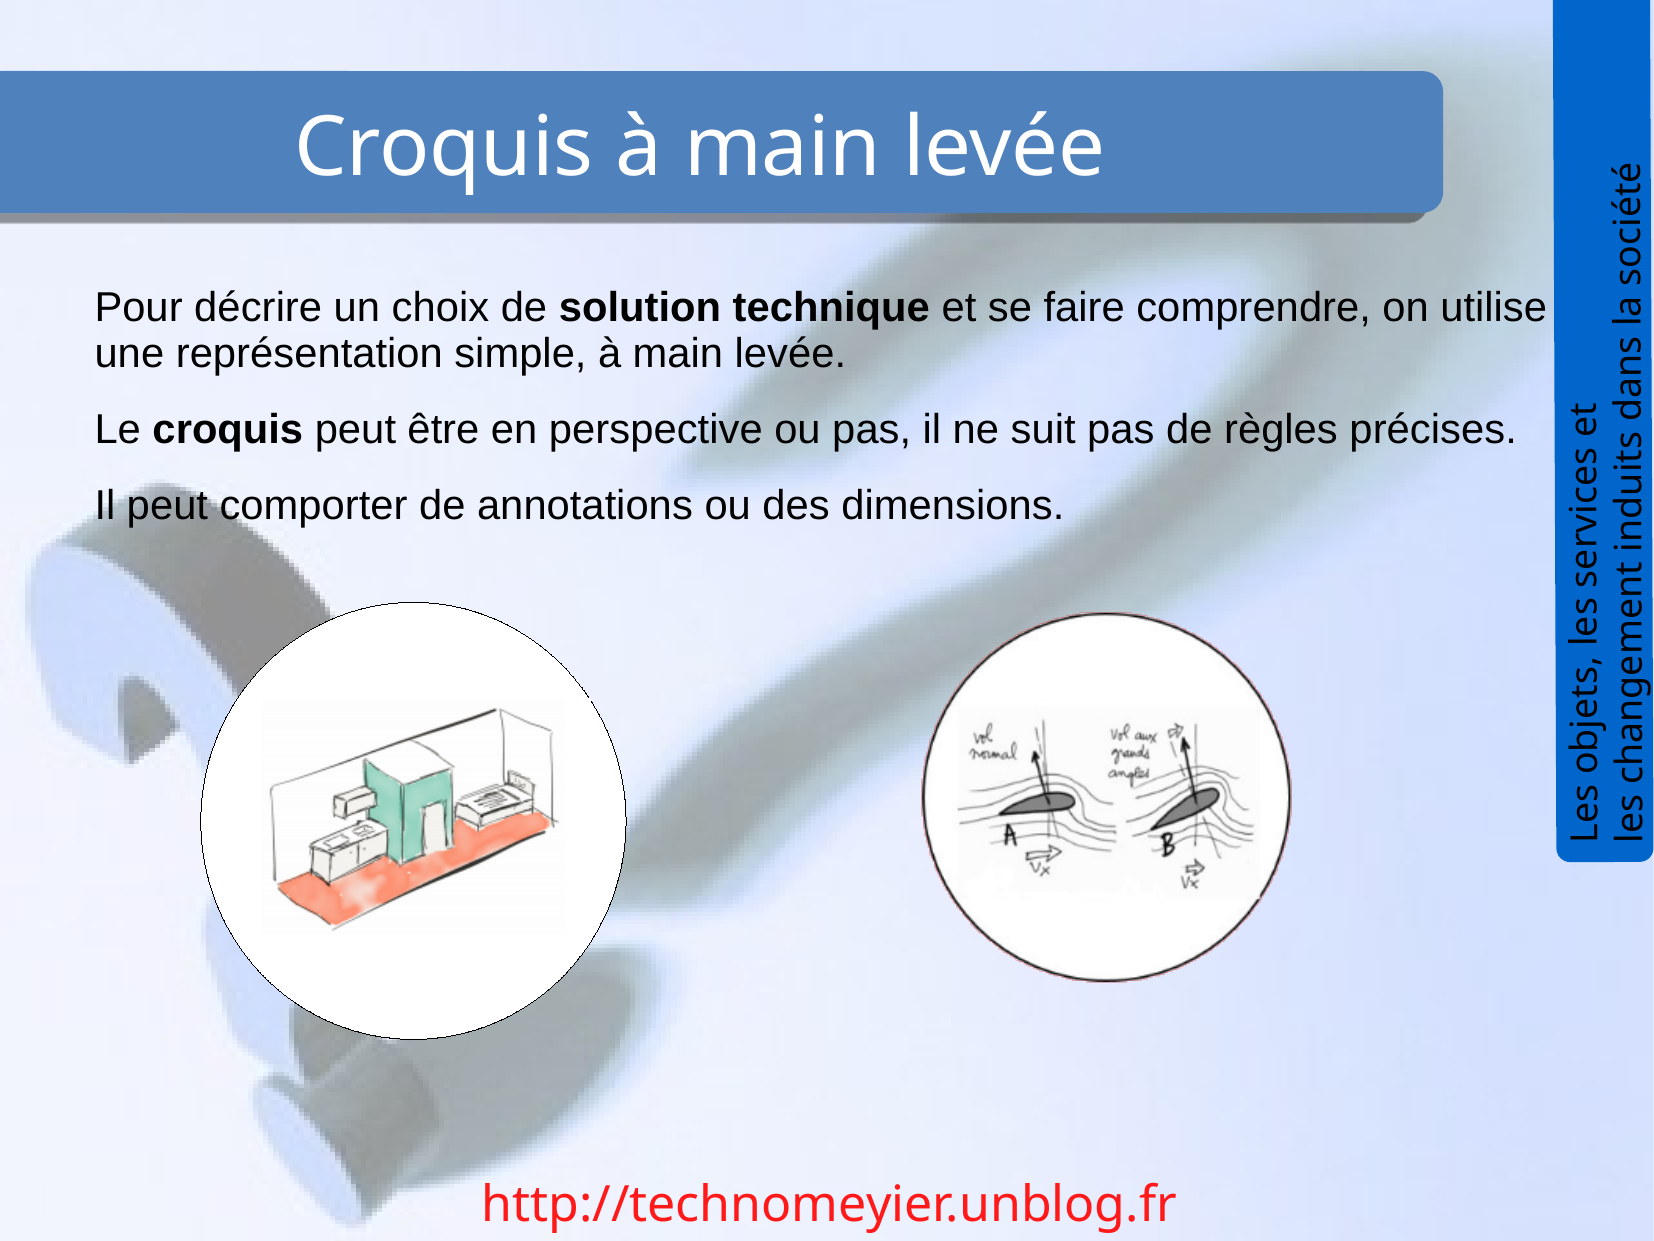

#
Croquis à main levée
Les objets, les services et
les changement induits dans la société
Pour décrire un choix de solution technique et se faire comprendre, on utilise une représentation simple, à main levée.
Le croquis peut être en perspective ou pas, il ne suit pas de règles précises.
Il peut comporter de annotations ou des dimensions.
http://technomeyier.unblog.fr